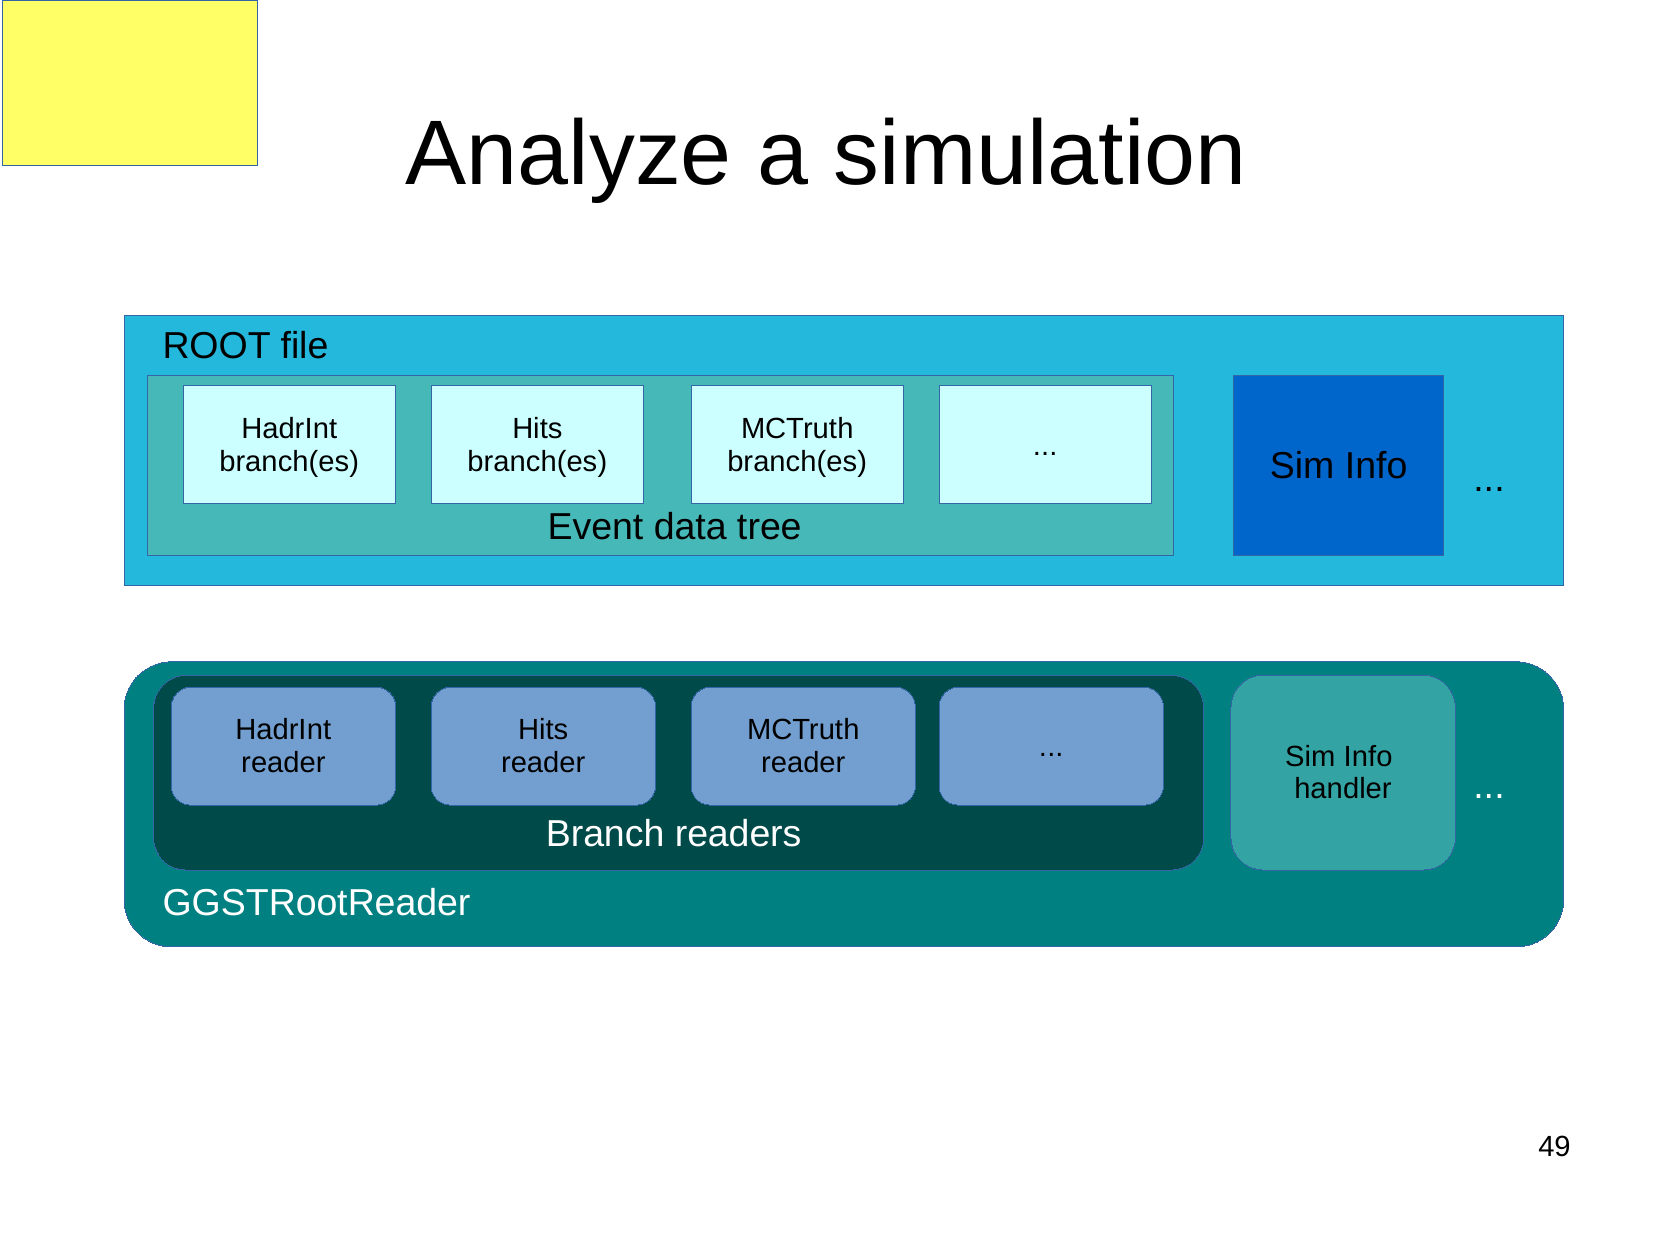

# Analyze a simulation
ROOT file
Sim Info
HadrInt
branch(es)
Hits
branch(es)
MCTruth
branch(es)
...
...
Event data tree
Sim Info
handler
HadrInt
reader
Hits
reader
MCTruth
reader
...
...
Branch readers
GGSTRootReader
49